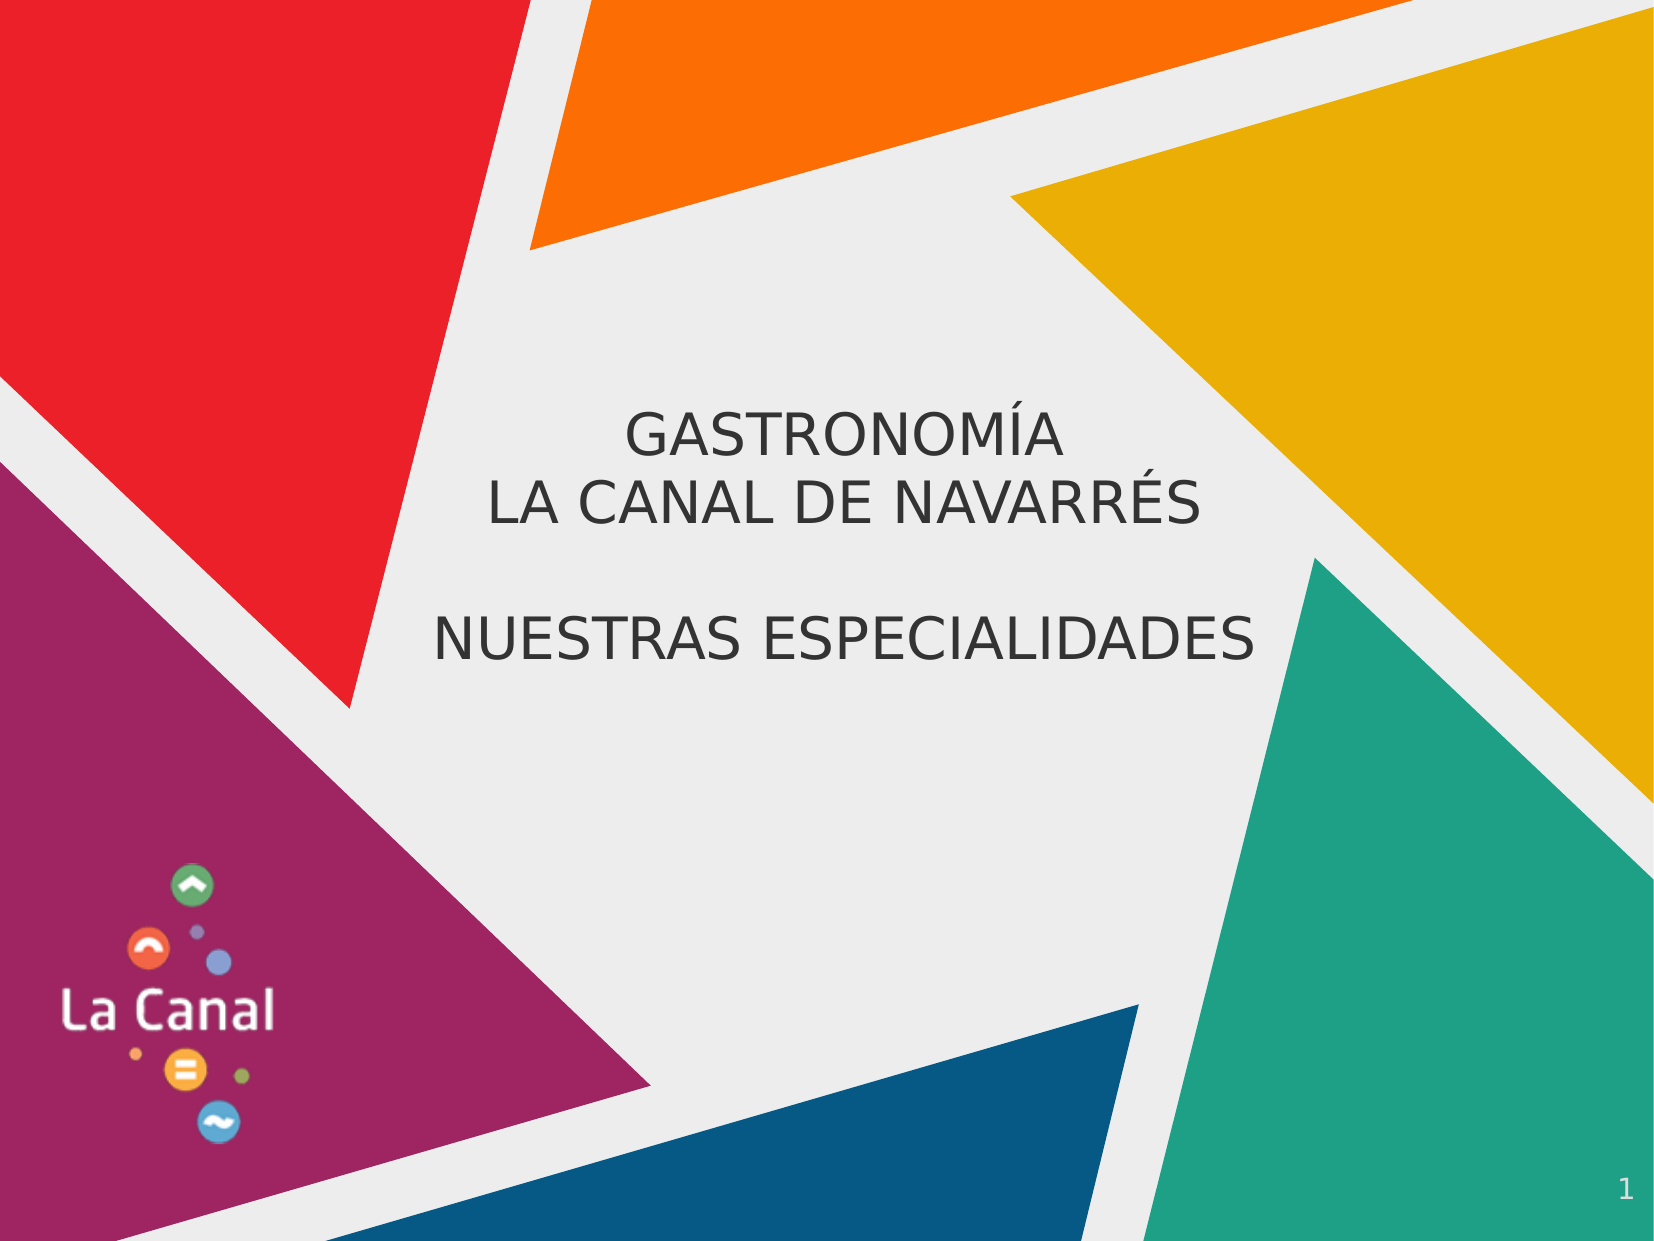

# GASTRONOMÍA LA CANAL DE NAVARRÉS NUESTRAS ESPECIALIDADES
1